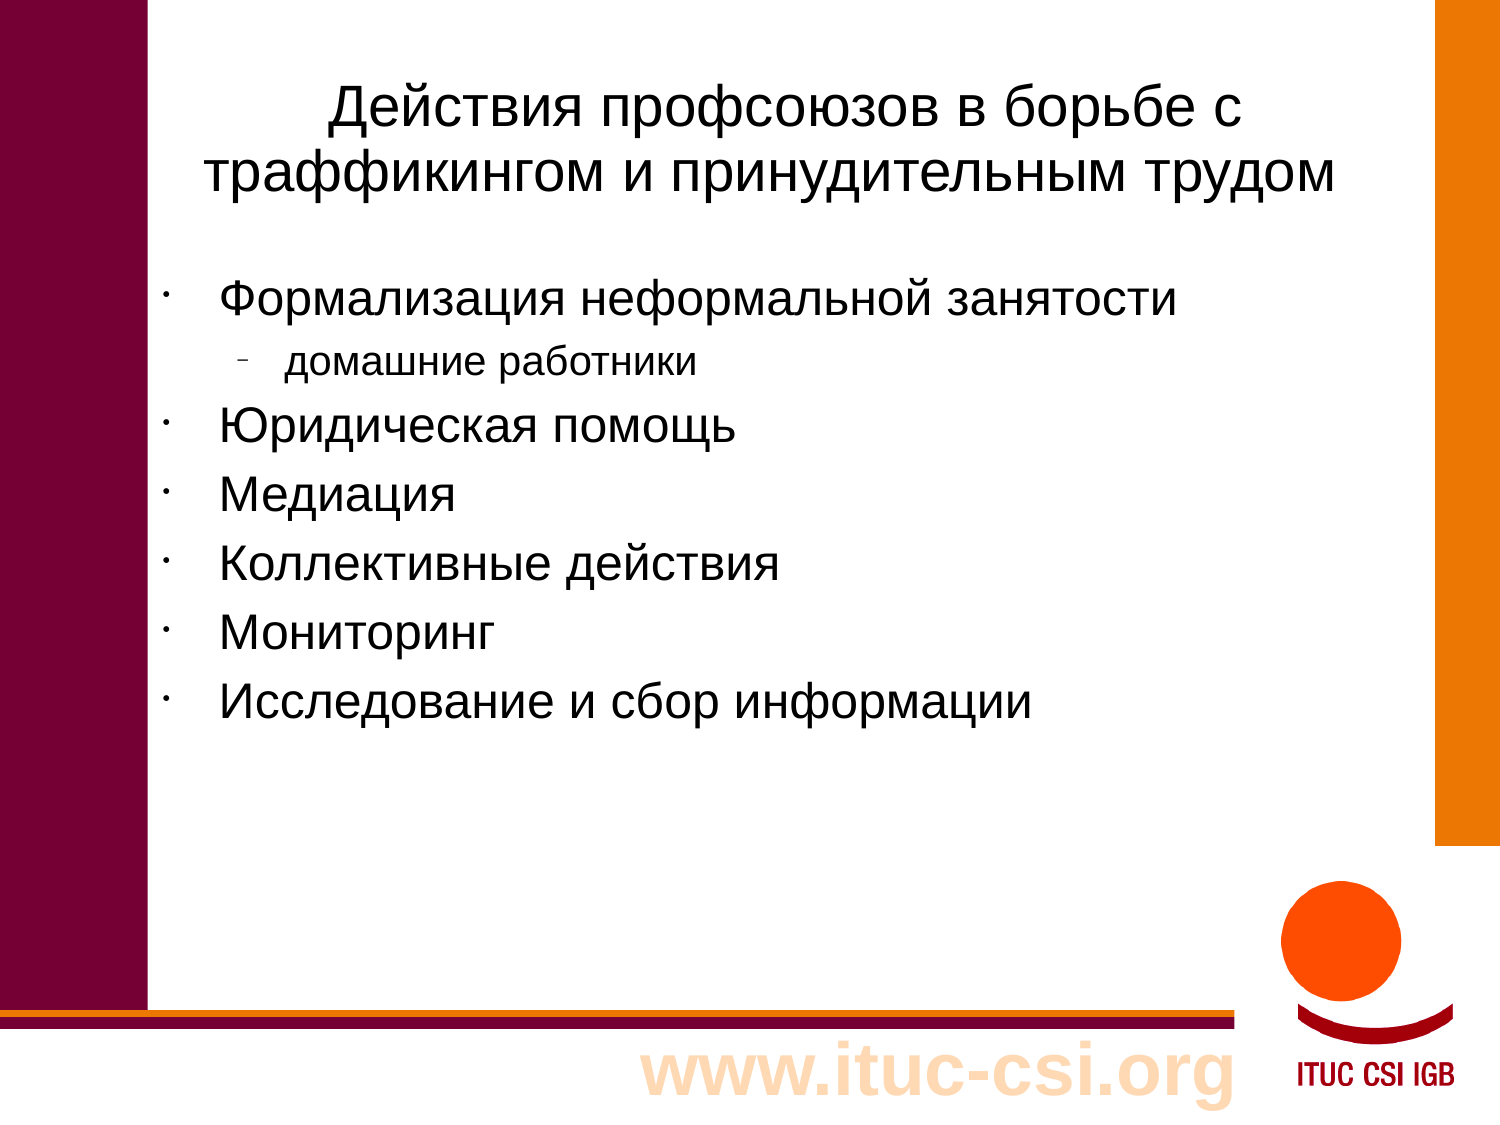

# Действия профсоюзов в борьбе с траффикингом и принудительным трудом
Формализация неформальной занятости
домашние работники
Юридическая помощь
Медиация
Коллективные действия
Мониторинг
Исследование и сбор информации